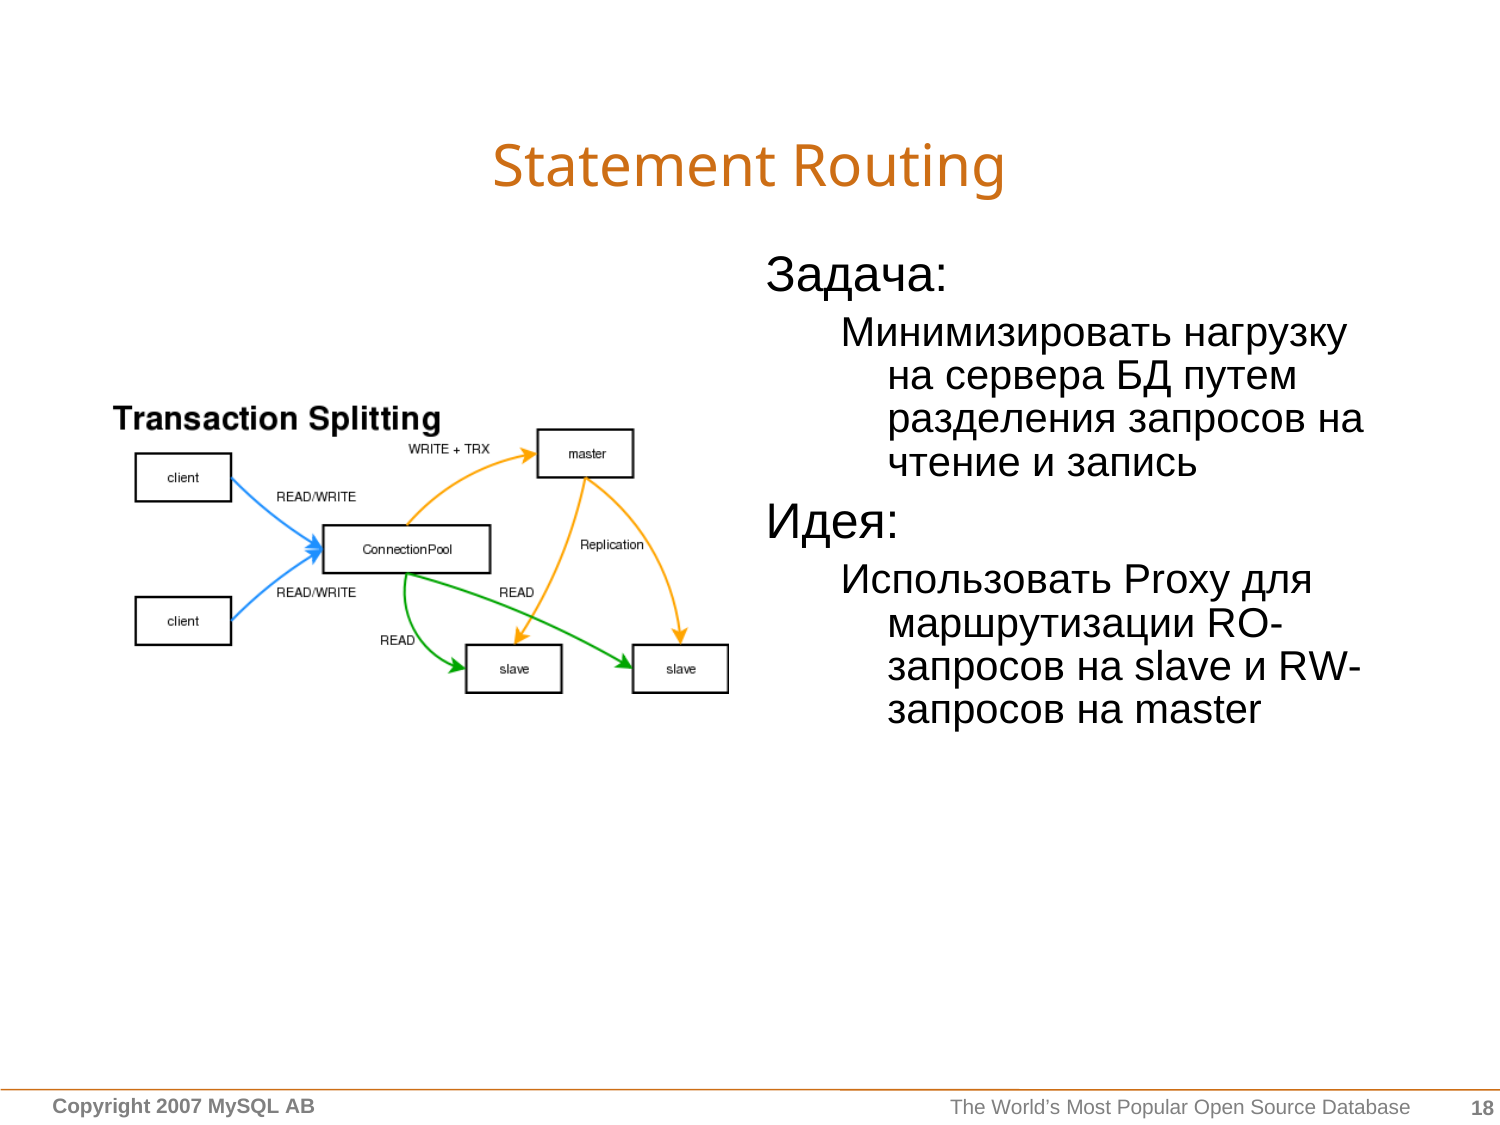

# Statement Routing
Задача:
Минимизировать нагрузку на сервера БД путем разделения запросов на чтение и запись
Идея:
Использовать Proxy для маршрутизации RO-запросов на slave и RW-запросов на master